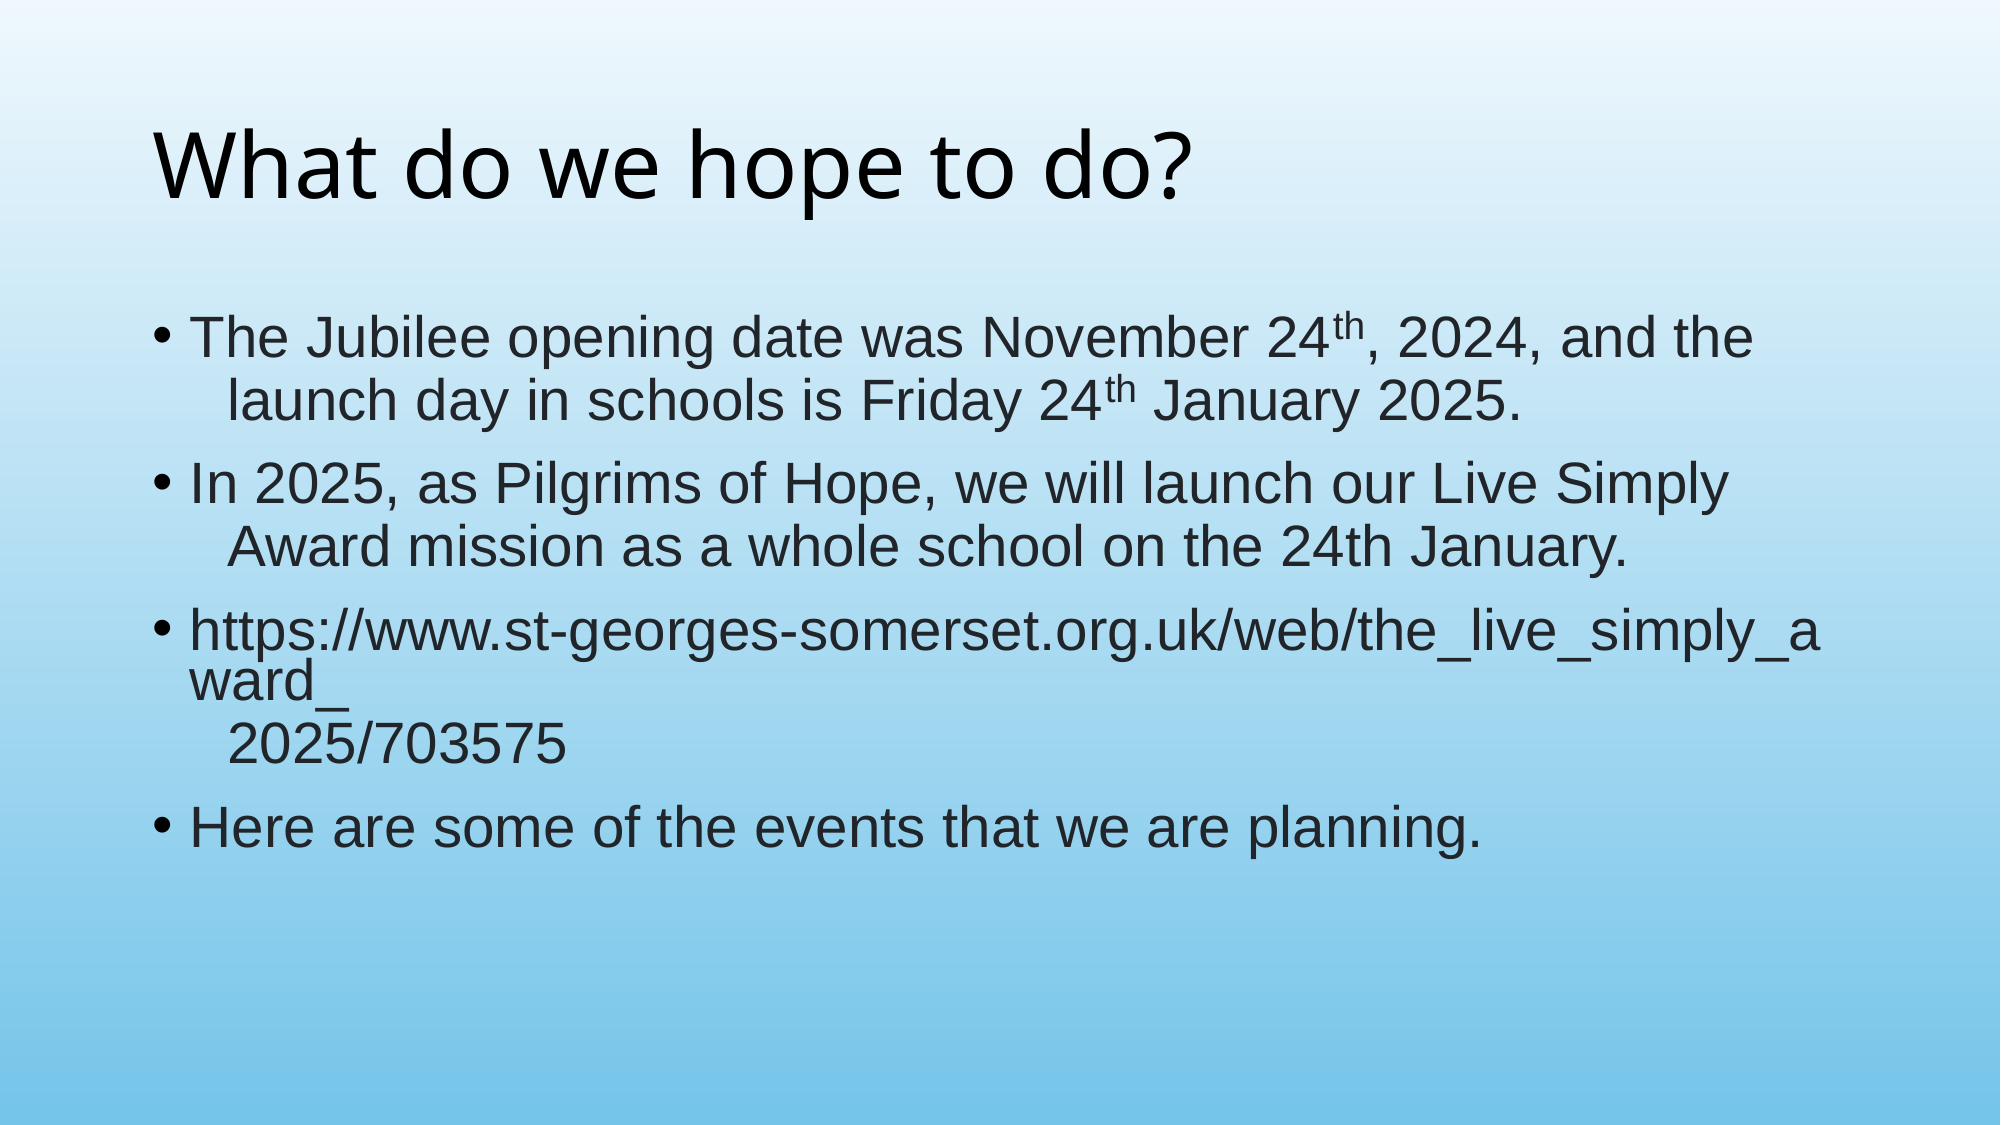

# What do we hope to do?
The Jubilee opening date was November 24th, 2024, and the launch day in schools is Friday 24th January 2025.
In 2025, as Pilgrims of Hope, we will launch our Live Simply Award mission as a whole school on the 24th January.
https://www.st-georges-somerset.org.uk/web/the_live_simply_award_2025/703575
Here are some of the events that we are planning.